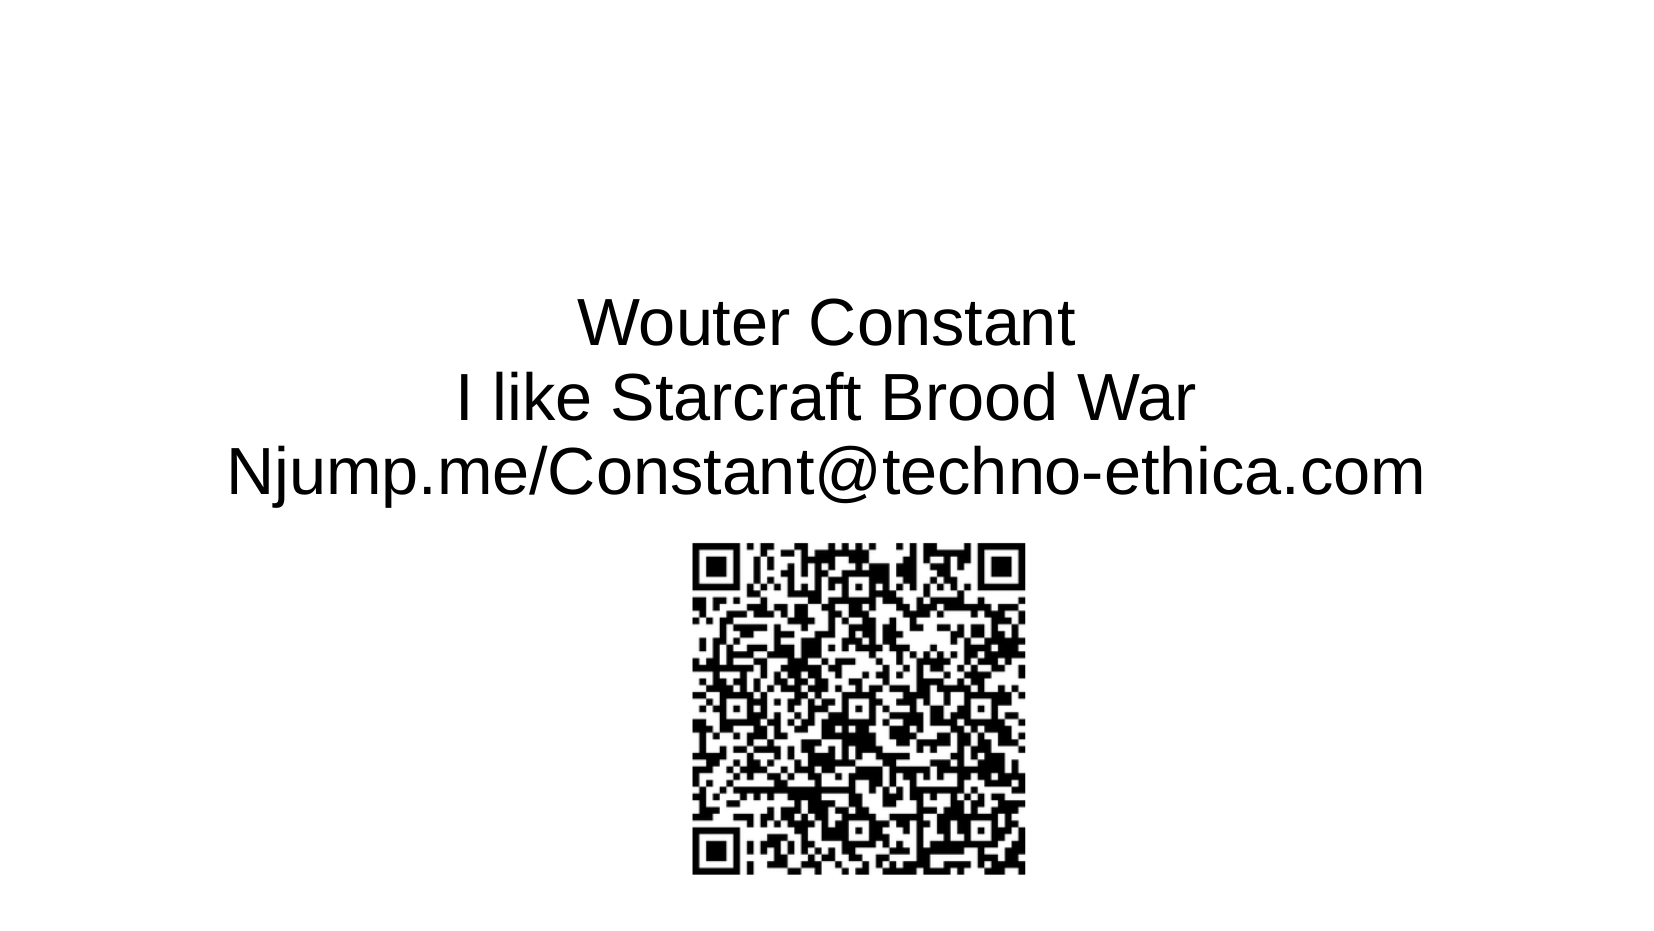

# Wouter Constant
I like Starcraft Brood War
Njump.me/Constant@techno-ethica.com